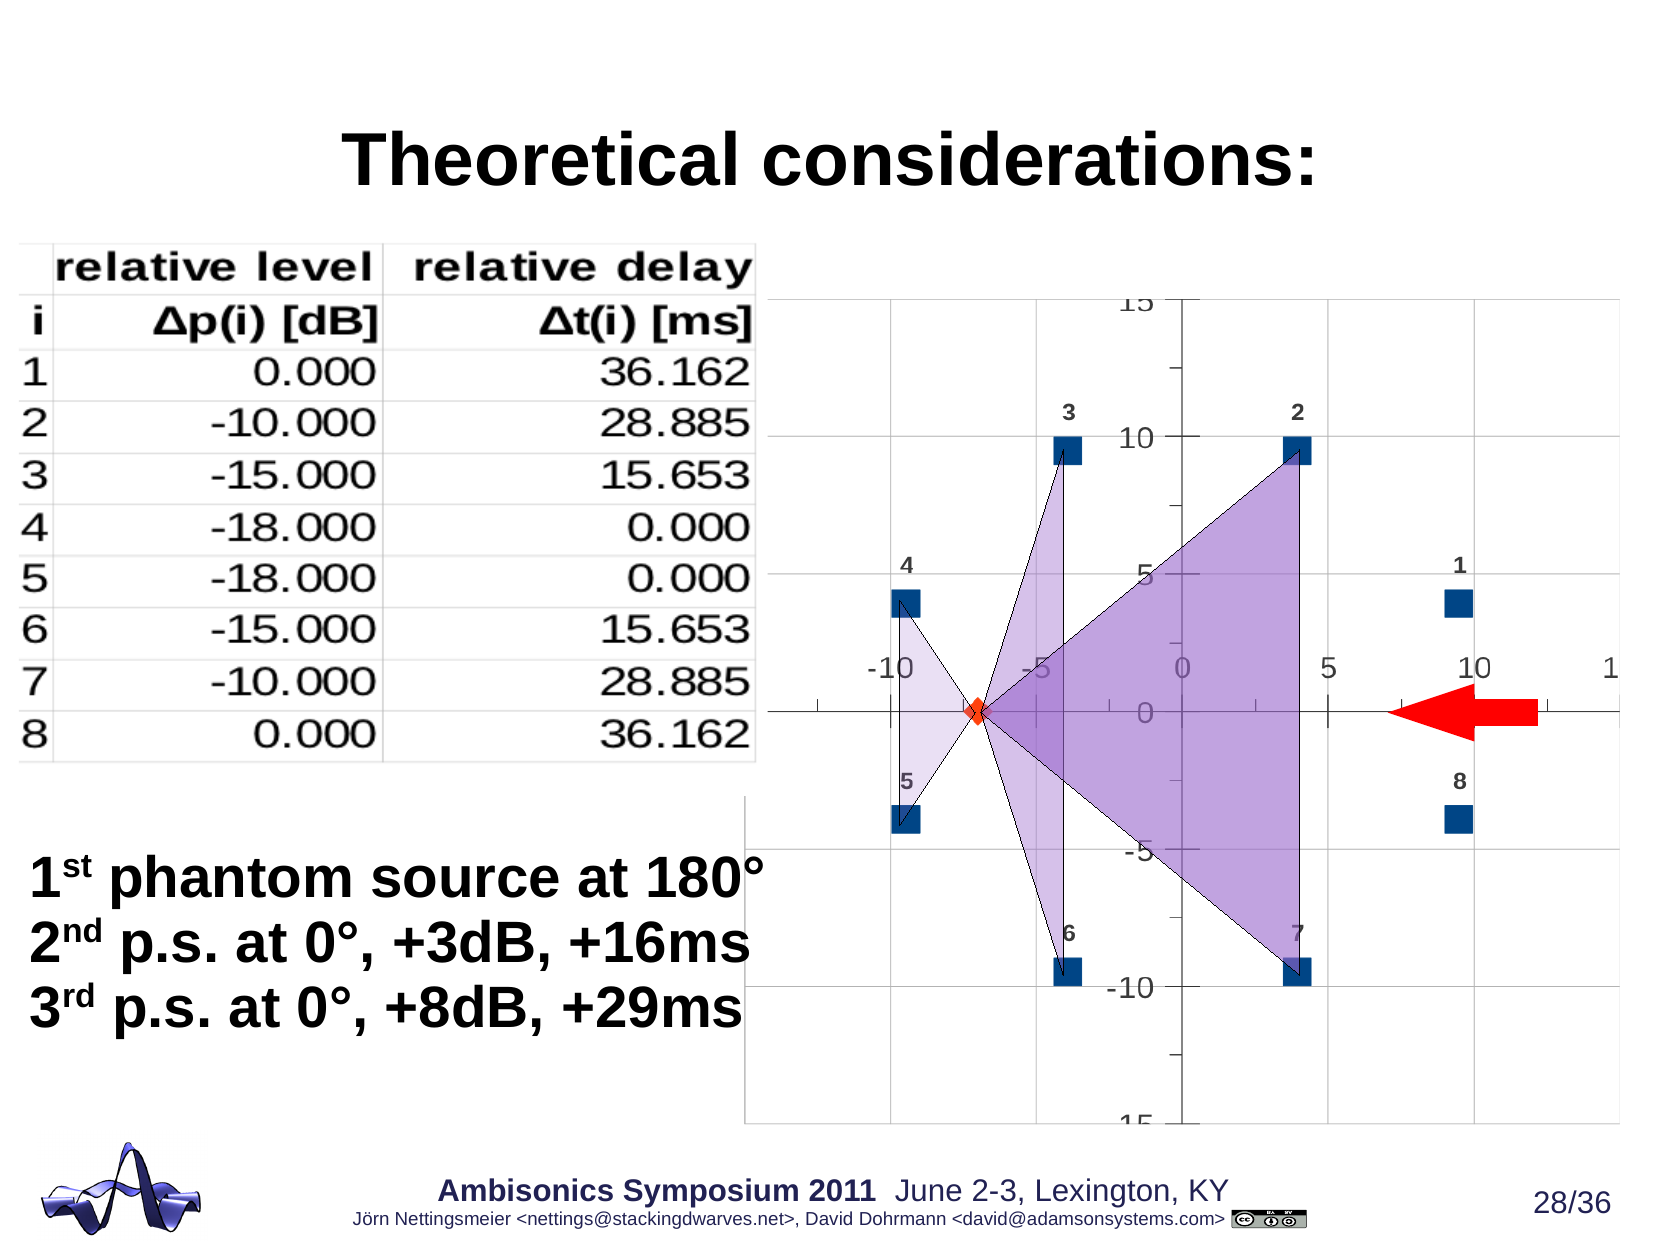

# Theoretical considerations:
1st phantom source at 180°
2nd p.s. at 0°, +3dB, +16ms
3rd p.s. at 0°, +8dB, +29ms